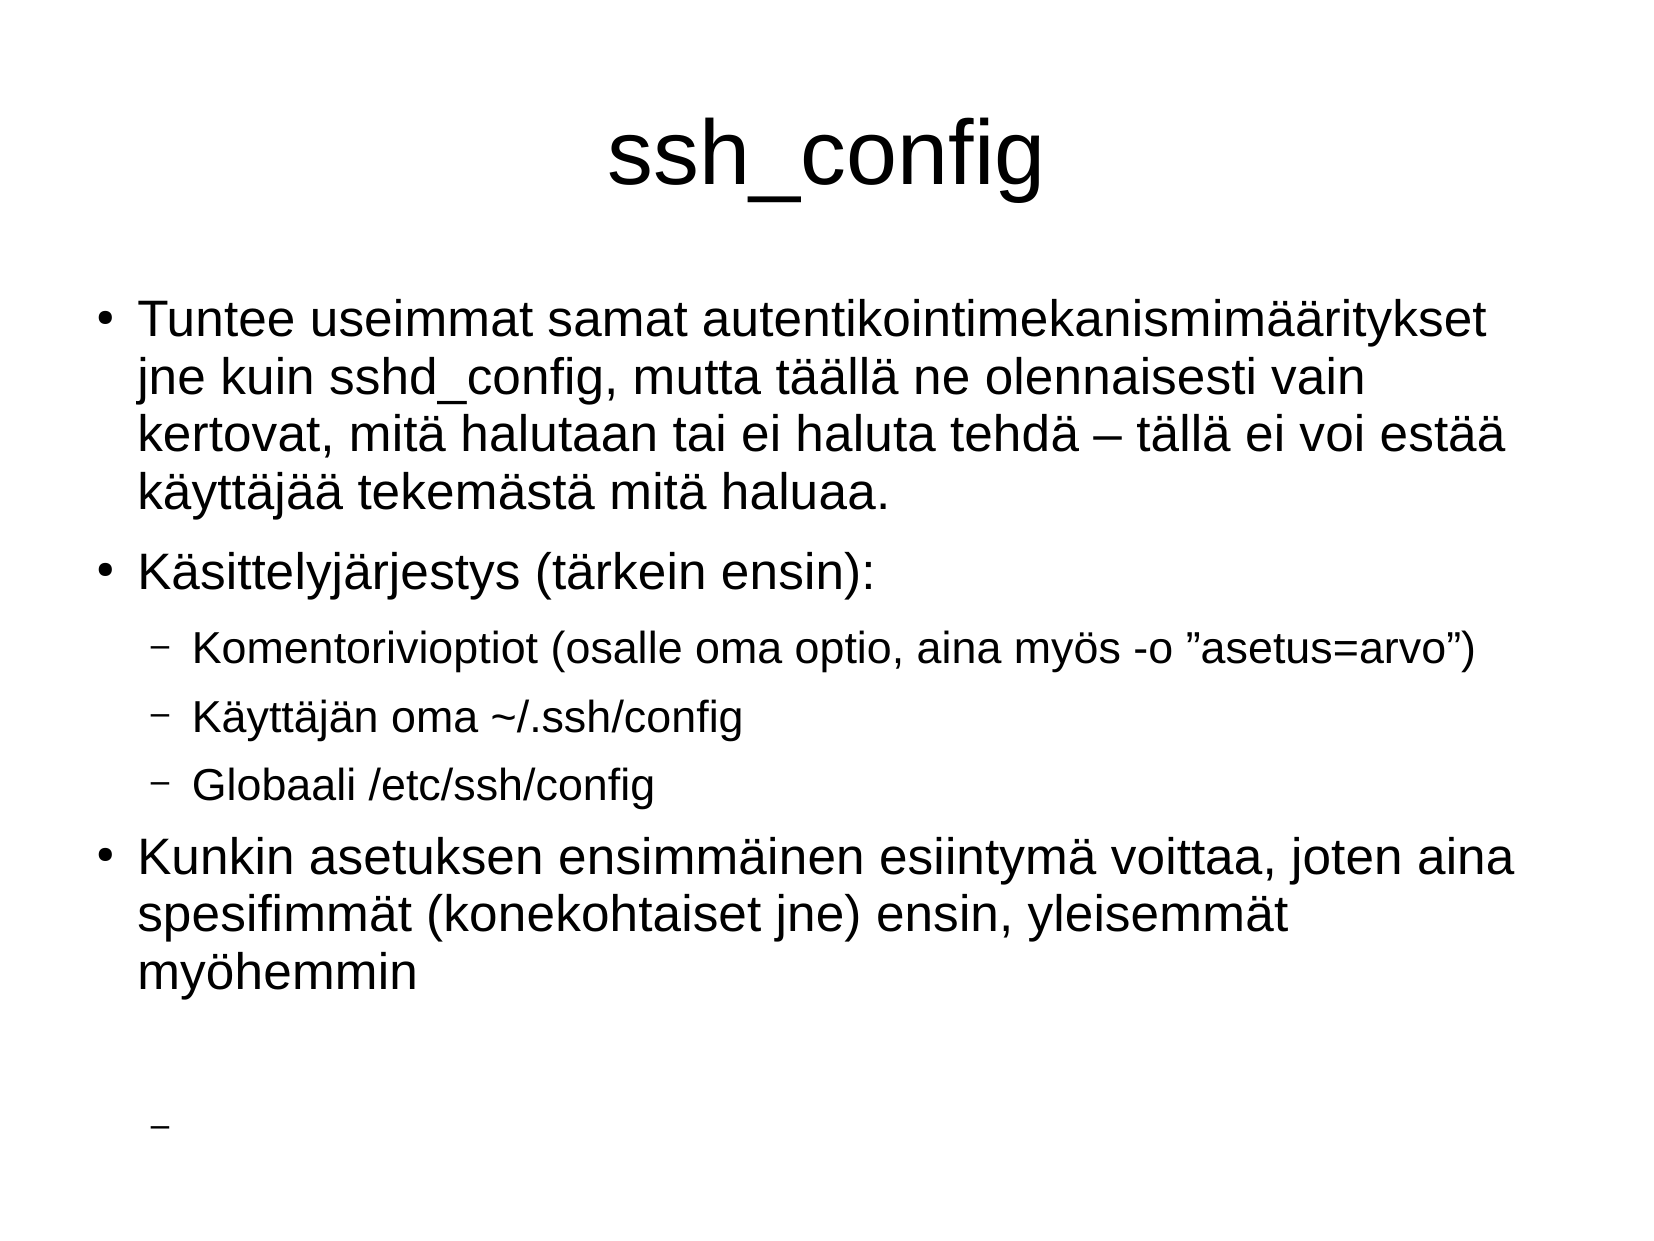

# ssh_config
Tuntee useimmat samat autentikointimekanismimääritykset jne kuin sshd_config, mutta täällä ne olennaisesti vain kertovat, mitä halutaan tai ei haluta tehdä – tällä ei voi estää käyttäjää tekemästä mitä haluaa.
Käsittelyjärjestys (tärkein ensin):
Komentorivioptiot (osalle oma optio, aina myös -o ”asetus=arvo”)
Käyttäjän oma ~/.ssh/config
Globaali /etc/ssh/config
Kunkin asetuksen ensimmäinen esiintymä voittaa, joten aina spesifimmät (konekohtaiset jne) ensin, yleisemmät myöhemmin